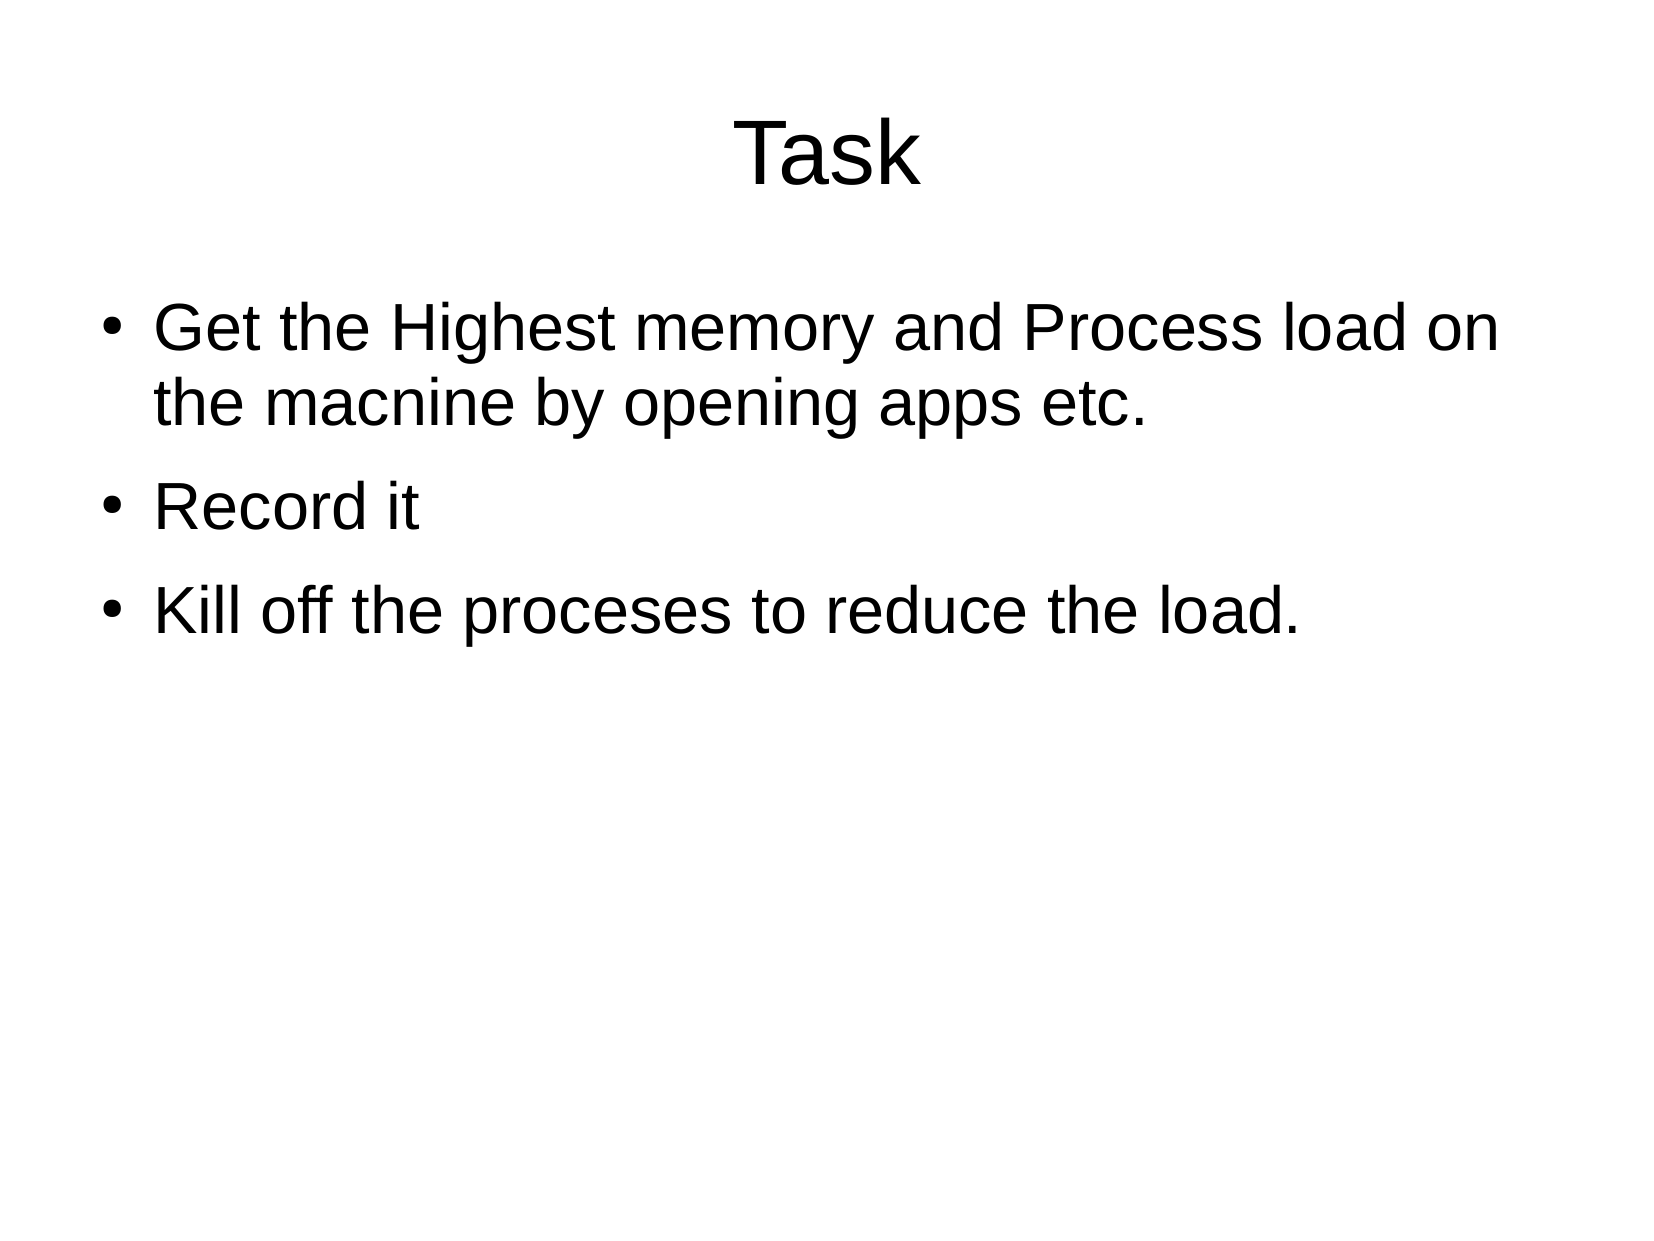

# Task
Get the Highest memory and Process load on the macnine by opening apps etc.
Record it
Kill off the proceses to reduce the load.